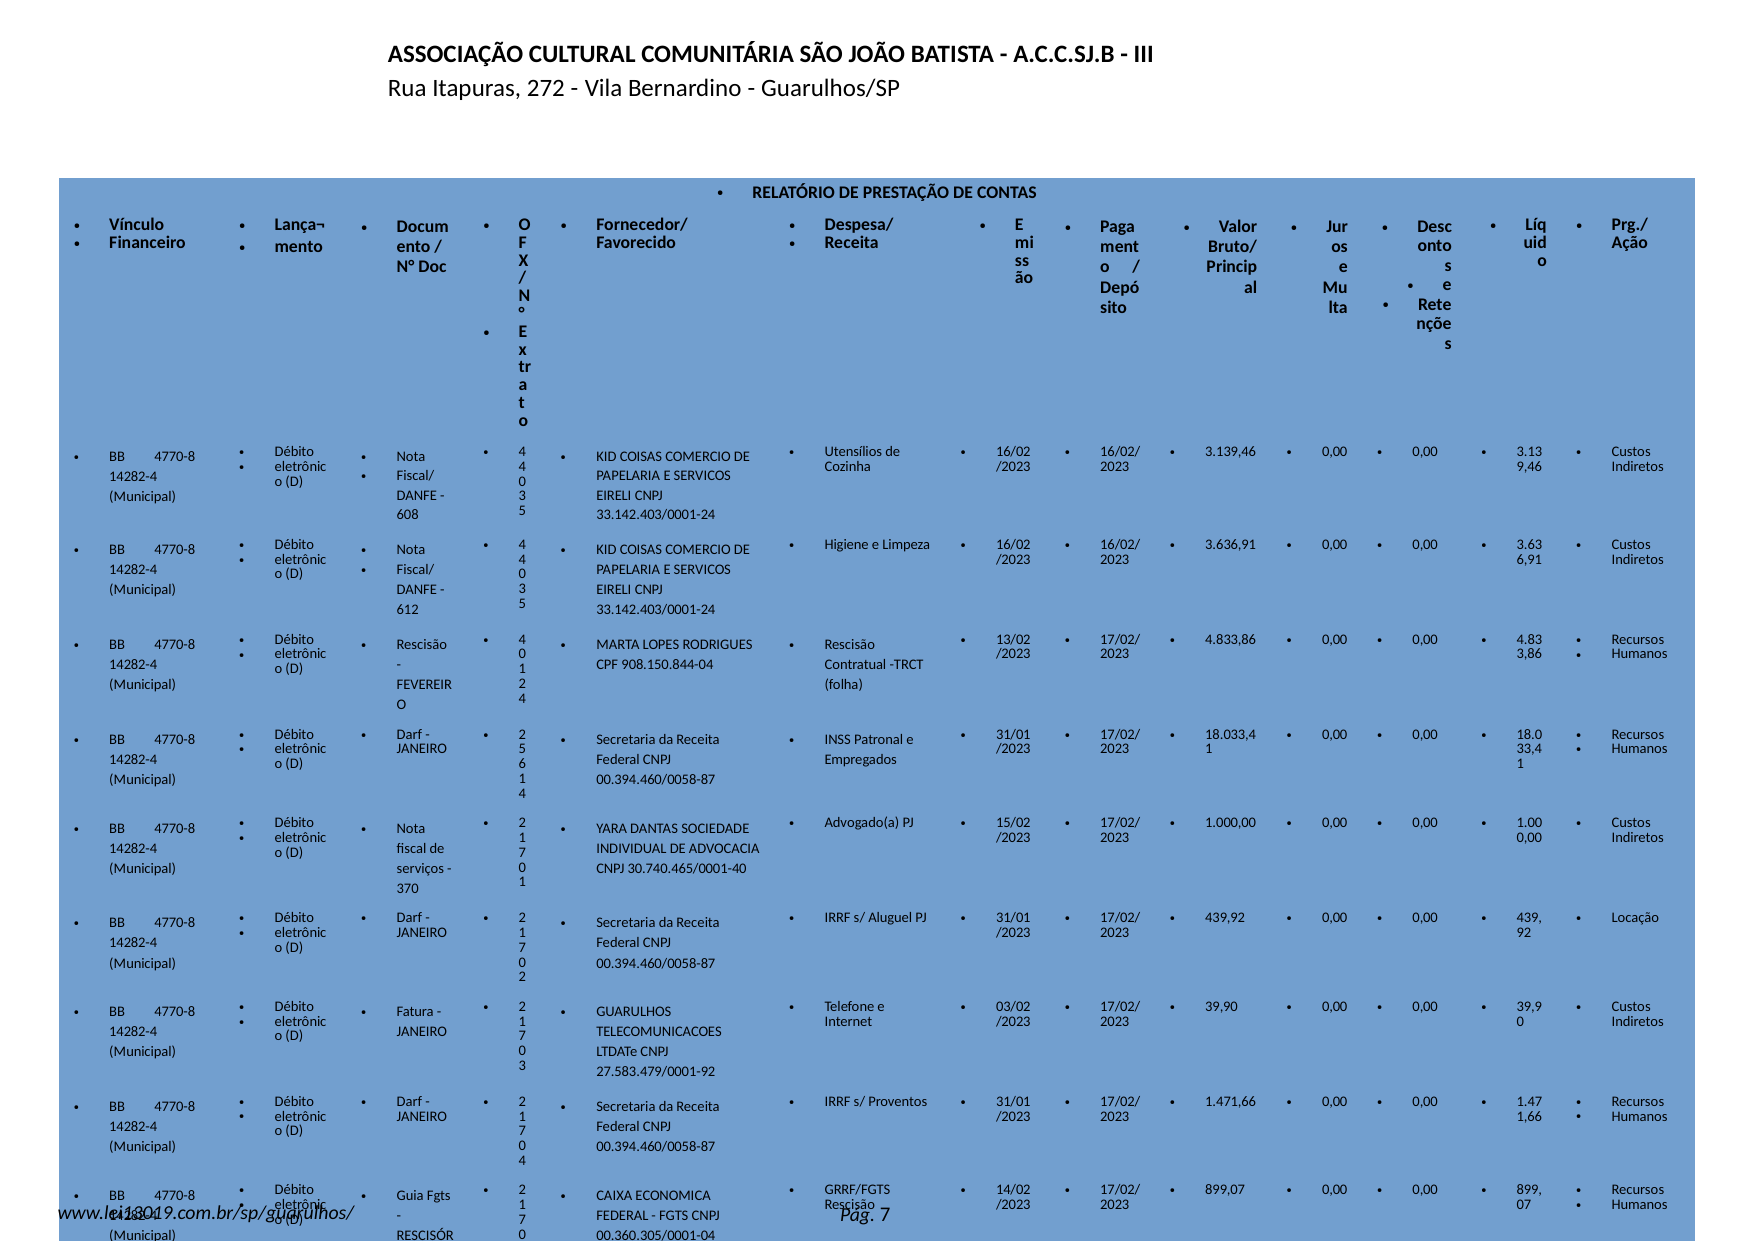

ASSOCIAÇÃO CULTURAL COMUNITÁRIA SÃO JOÃO BATISTA - A.C.C.SJ.B - III
Rua Itapuras, 272 - Vila Bernardino - Guarulhos/SP
| RELATÓRIO DE PRESTAÇÃO DE CONTAS | | | | | | | | | | | | |
| --- | --- | --- | --- | --- | --- | --- | --- | --- | --- | --- | --- | --- |
| Vínculo Financeiro | Lança¬ mento | Documento / N° Doc | OFX/N° Extrato | Fornecedor/ Favorecido | Despesa/ Receita | Emissão | Pagamento / Depósito | Valor Bruto/ Principal | Juros e Multa | Descontos e Retenções | Líquido | Prg./Ação |
| BB 4770-8 14282-4 (Municipal) | Débito eletrônico (D) | Nota Fiscal/DANFE -608 | 44035 | KID COISAS COMERCIO DE PAPELARIA E SERVICOS EIRELI CNPJ 33.142.403/0001-24 | Utensílios de Cozinha | 16/02/2023 | 16/02/2023 | 3.139,46 | 0,00 | 0,00 | 3.139,46 | Custos Indiretos |
| BB 4770-8 14282-4 (Municipal) | Débito eletrônico (D) | Nota Fiscal/DANFE -612 | 44035 | KID COISAS COMERCIO DE PAPELARIA E SERVICOS EIRELI CNPJ 33.142.403/0001-24 | Higiene e Limpeza | 16/02/2023 | 16/02/2023 | 3.636,91 | 0,00 | 0,00 | 3.636,91 | Custos Indiretos |
| BB 4770-8 14282-4 (Municipal) | Débito eletrônico (D) | Rescisão -FEVEREIRO | 40124 | MARTA LOPES RODRIGUES CPF 908.150.844-04 | Rescisão Contratual -TRCT (folha) | 13/02/2023 | 17/02/2023 | 4.833,86 | 0,00 | 0,00 | 4.833,86 | Recursos Humanos |
| BB 4770-8 14282-4 (Municipal) | Débito eletrônico (D) | Darf - JANEIRO | 25614 | Secretaria da Receita Federal CNPJ 00.394.460/0058-87 | INSS Patronal e Empregados | 31/01/2023 | 17/02/2023 | 18.033,41 | 0,00 | 0,00 | 18.033,41 | Recursos Humanos |
| BB 4770-8 14282-4 (Municipal) | Débito eletrônico (D) | Nota fiscal de serviços - 370 | 21701 | YARA DANTAS SOCIEDADE INDIVIDUAL DE ADVOCACIA CNPJ 30.740.465/0001-40 | Advogado(a) PJ | 15/02/2023 | 17/02/2023 | 1.000,00 | 0,00 | 0,00 | 1.000,00 | Custos Indiretos |
| BB 4770-8 14282-4 (Municipal) | Débito eletrônico (D) | Darf - JANEIRO | 21702 | Secretaria da Receita Federal CNPJ 00.394.460/0058-87 | IRRF s/ Aluguel PJ | 31/01/2023 | 17/02/2023 | 439,92 | 0,00 | 0,00 | 439,92 | Locação |
| BB 4770-8 14282-4 (Municipal) | Débito eletrônico (D) | Fatura -JANEIRO | 21703 | GUARULHOS TELECOMUNICACOES LTDATe CNPJ 27.583.479/0001-92 | Telefone e Internet | 03/02/2023 | 17/02/2023 | 39,90 | 0,00 | 0,00 | 39,90 | Custos Indiretos |
| BB 4770-8 14282-4 (Municipal) | Débito eletrônico (D) | Darf - JANEIRO | 21704 | Secretaria da Receita Federal CNPJ 00.394.460/0058-87 | IRRF s/ Proventos | 31/01/2023 | 17/02/2023 | 1.471,66 | 0,00 | 0,00 | 1.471,66 | Recursos Humanos |
| BB 4770-8 14282-4 (Municipal) | Débito eletrônico (D) | Guia Fgts -RESCISÓRIO | 21705 | CAIXA ECONOMICA FEDERAL - FGTS CNPJ 00.360.305/0001-04 | GRRF/FGTS Rescisão | 14/02/2023 | 17/02/2023 | 899,07 | 0,00 | 0,00 | 899,07 | Recursos Humanos |
| BB 4770-8 14282-4 (Municipal) | Débito eletrônico (D) | Guia outras -FEVEREIRO | 22401 | Prefeitura de Guarulhos CNPJ 46.319.000/0001-50 | Imposto Predial e Territorial Urbano | 16/01/2023 | 24/02/2023 | 815,13 | 0,00 | 0,00 | 815,13 | Locação |
| BB 4770-8 14282-4 (Municipal) | Débito eletrônico (D) | Darf - JANEIRO | 22402 | Secretaria da Receita Federal CNPJ 00.394.460/0058-87 | PIS s/ Salários | 31/01/2023 | 24/02/2023 | 518,67 | 0,00 | 0,00 | 518,67 | Recursos Humanos |
| BB 4770-8 14282-4 (Municipal) | Débito eletrônico (D) | Recibo - 1811 | 22403 | SINDBENEFICENTE CNPJ 12.403.462/0001-39 | Contribuição Sindical | 24/02/2023 | 24/02/2023 | 30,00 | 0,00 | 0,00 | 30,00 | Recursos Humanos |
www.lei13019.com.br/sp/guarulhos/
Pág. 7